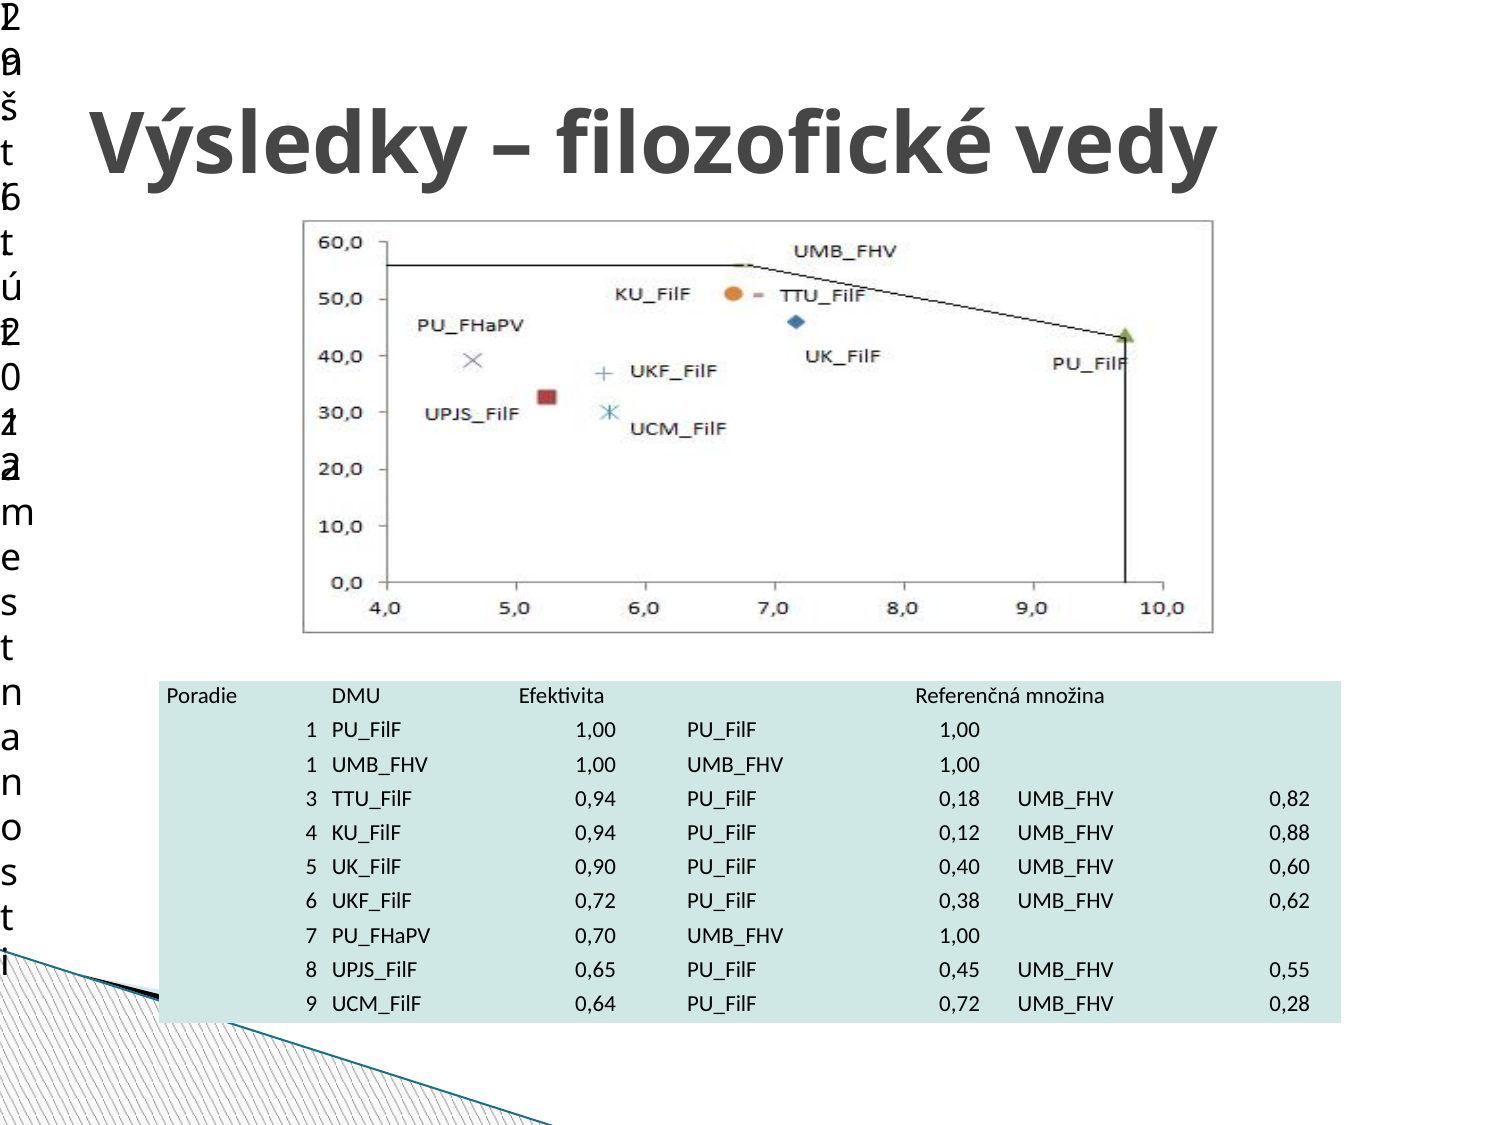

29. 6. 2012
Inštitút zamestnanosti
# Výsledky – filozofické vedy
| Poradie | DMU | Efektivita | Referenčná množina | | | |
| --- | --- | --- | --- | --- | --- | --- |
| 1 | PU\_FilF | 1,00 | PU\_FilF | 1,00 | | |
| 1 | UMB\_FHV | 1,00 | UMB\_FHV | 1,00 | | |
| 3 | TTU\_FilF | 0,94 | PU\_FilF | 0,18 | UMB\_FHV | 0,82 |
| 4 | KU\_FilF | 0,94 | PU\_FilF | 0,12 | UMB\_FHV | 0,88 |
| 5 | UK\_FilF | 0,90 | PU\_FilF | 0,40 | UMB\_FHV | 0,60 |
| 6 | UKF\_FilF | 0,72 | PU\_FilF | 0,38 | UMB\_FHV | 0,62 |
| 7 | PU\_FHaPV | 0,70 | UMB\_FHV | 1,00 | | |
| 8 | UPJS\_FilF | 0,65 | PU\_FilF | 0,45 | UMB\_FHV | 0,55 |
| 9 | UCM\_FilF | 0,64 | PU\_FilF | 0,72 | UMB\_FHV | 0,28 |